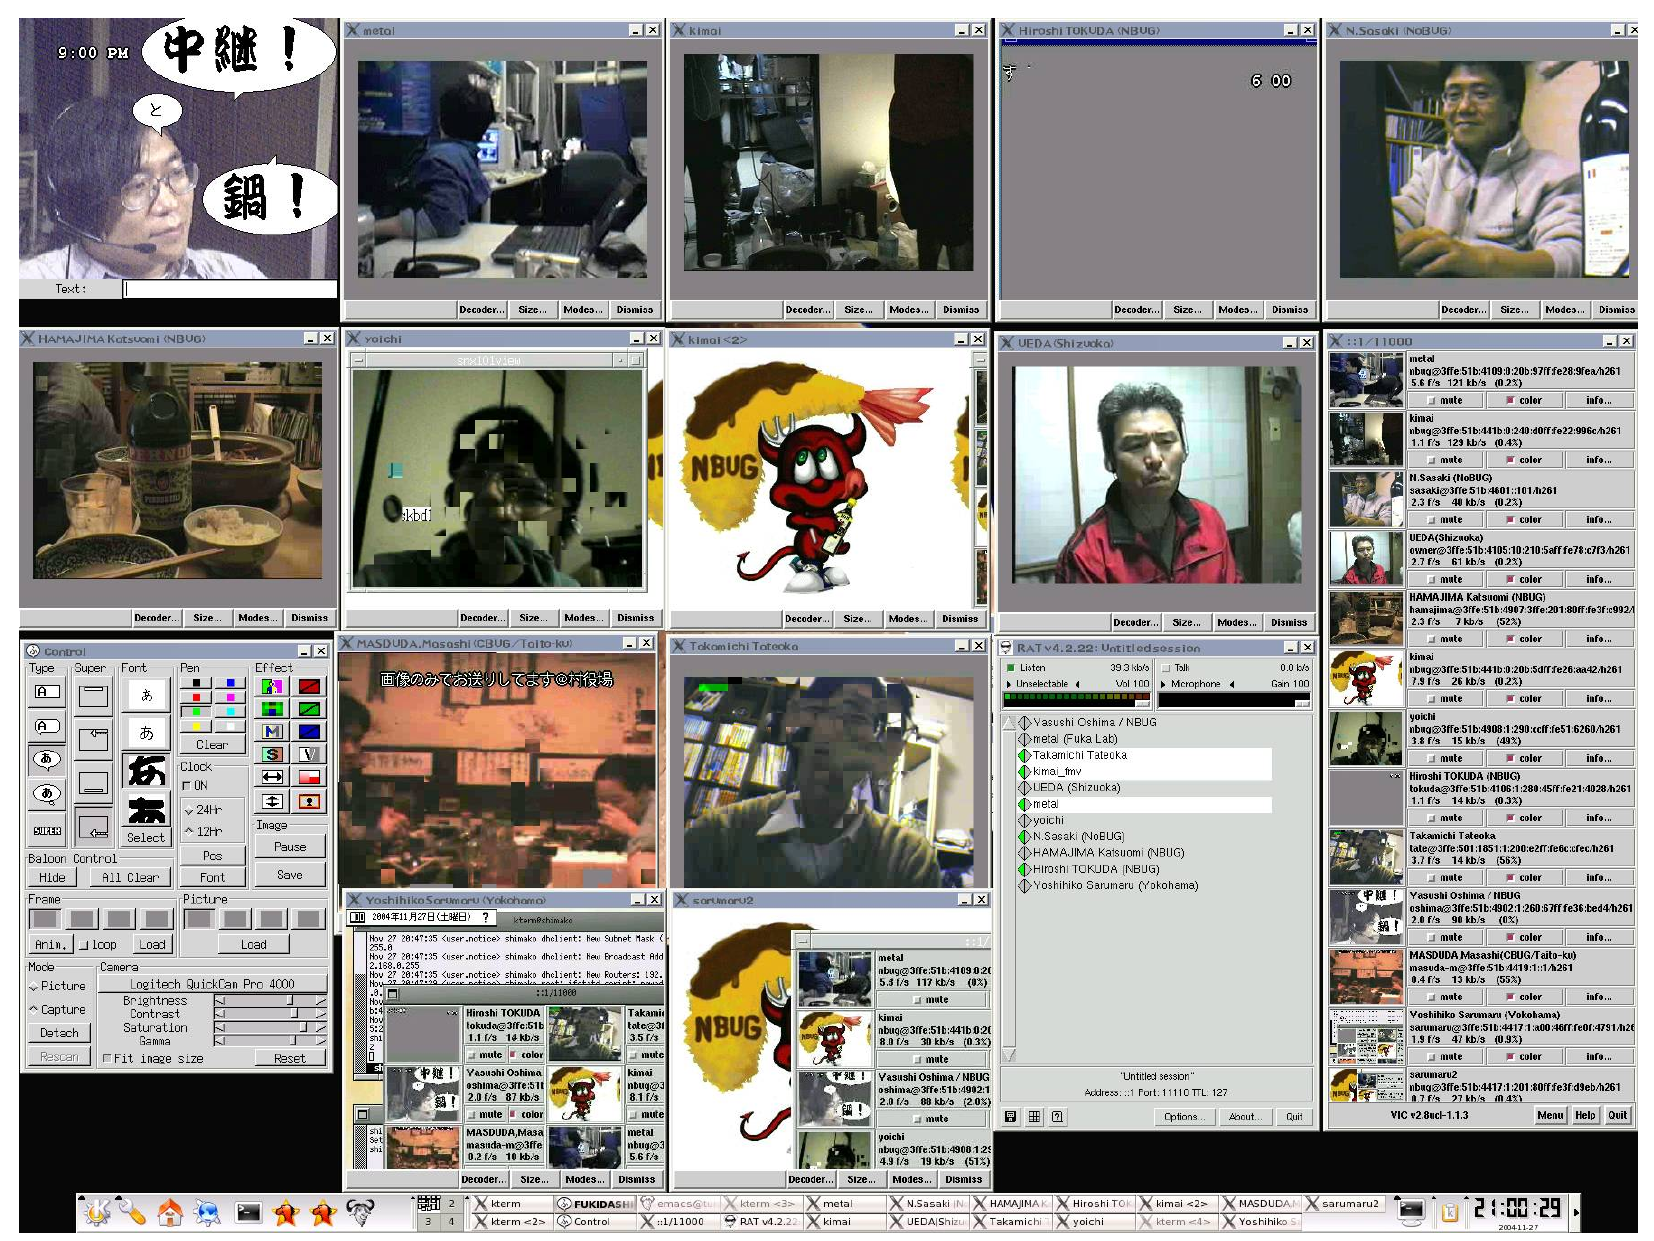

# Slogan
Communication is best entertainment of the life!